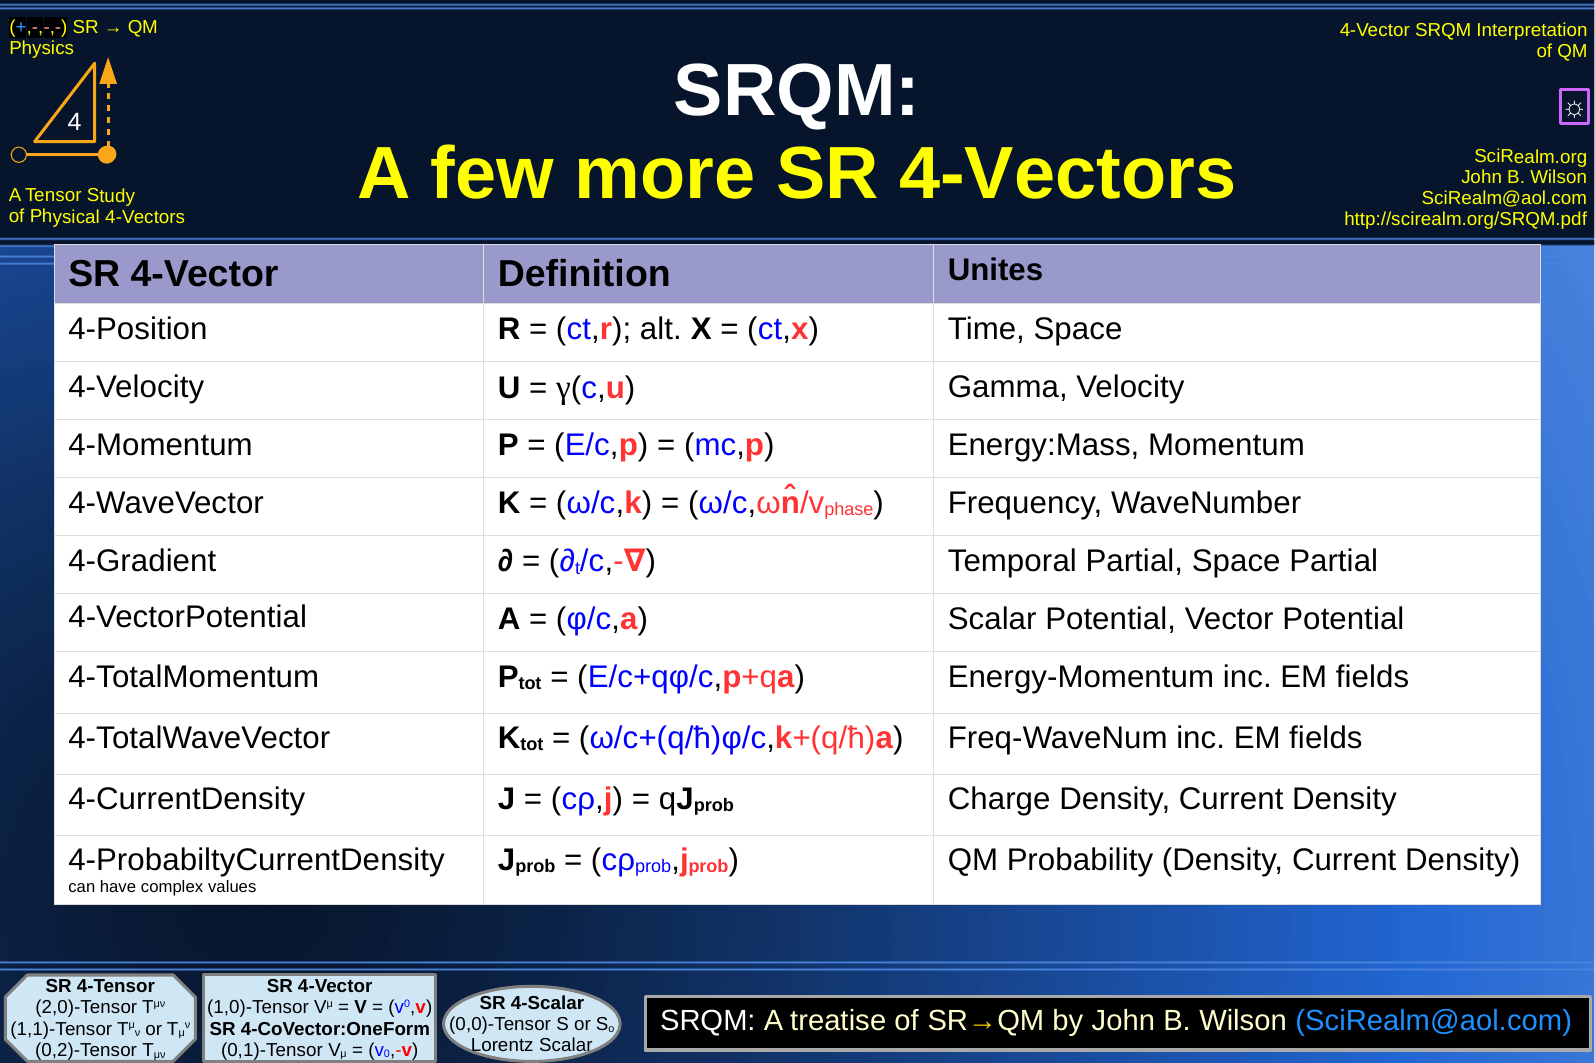

(+,-,-,-) SR → QM
Physics
A Tensor Study
of Physical 4-Vectors
4-Vector SRQM Interpretation
of QM
SciRealm.org
John B. Wilson
SciRealm@aol.com
http://scirealm.org/SRQM.pdf
# SRQM: A few more SR 4-Vectors
4
☼
| SR 4-Vector | Definition | Unites |
| --- | --- | --- |
| 4-Position | R = (ct,r); alt. X = (ct,x) | Time, Space |
| 4-Velocity | U = γ(c,u) | Gamma, Velocity |
| 4-Momentum | P = (E/c,p) = (mc,p) | Energy:Mass, Momentum |
| 4-WaveVector | K = (ω/c,k) = (ω/c,ωn̂/vphase) | Frequency, WaveNumber |
| 4-Gradient | ∂ = (∂t/c,-∇) | Temporal Partial, Space Partial |
| 4-VectorPotential | A = (φ/c,a) | Scalar Potential, Vector Potential |
| 4-TotalMomentum | Ptot = (E/c+qφ/c,p+qa) | Energy-Momentum inc. EM fields |
| 4-TotalWaveVector | Ktot = (ω/c+(q/ħ)φ/c,k+(q/ħ)a) | Freq-WaveNum inc. EM fields |
| 4-CurrentDensity | J = (cρ,j) = qJprob | Charge Density, Current Density |
| 4-ProbabiltyCurrentDensity can have complex values | Jprob = (cρprob,jprob) | QM Probability (Density, Current Density) |
SR 4-Tensor
(2,0)-Tensor Tμν
(1,1)-Tensor Tμν or Tμν
(0,2)-Tensor Tμν
SR 4-Vector
(1,0)-Tensor Vμ = V = (v0,v)
SR 4-CoVector:OneForm
(0,1)-Tensor Vμ = (v0,-v)
SR 4-Scalar
(0,0)-Tensor S or So
Lorentz Scalar
SRQM: A treatise of SR→QM by John B. Wilson (SciRealm@aol.com)